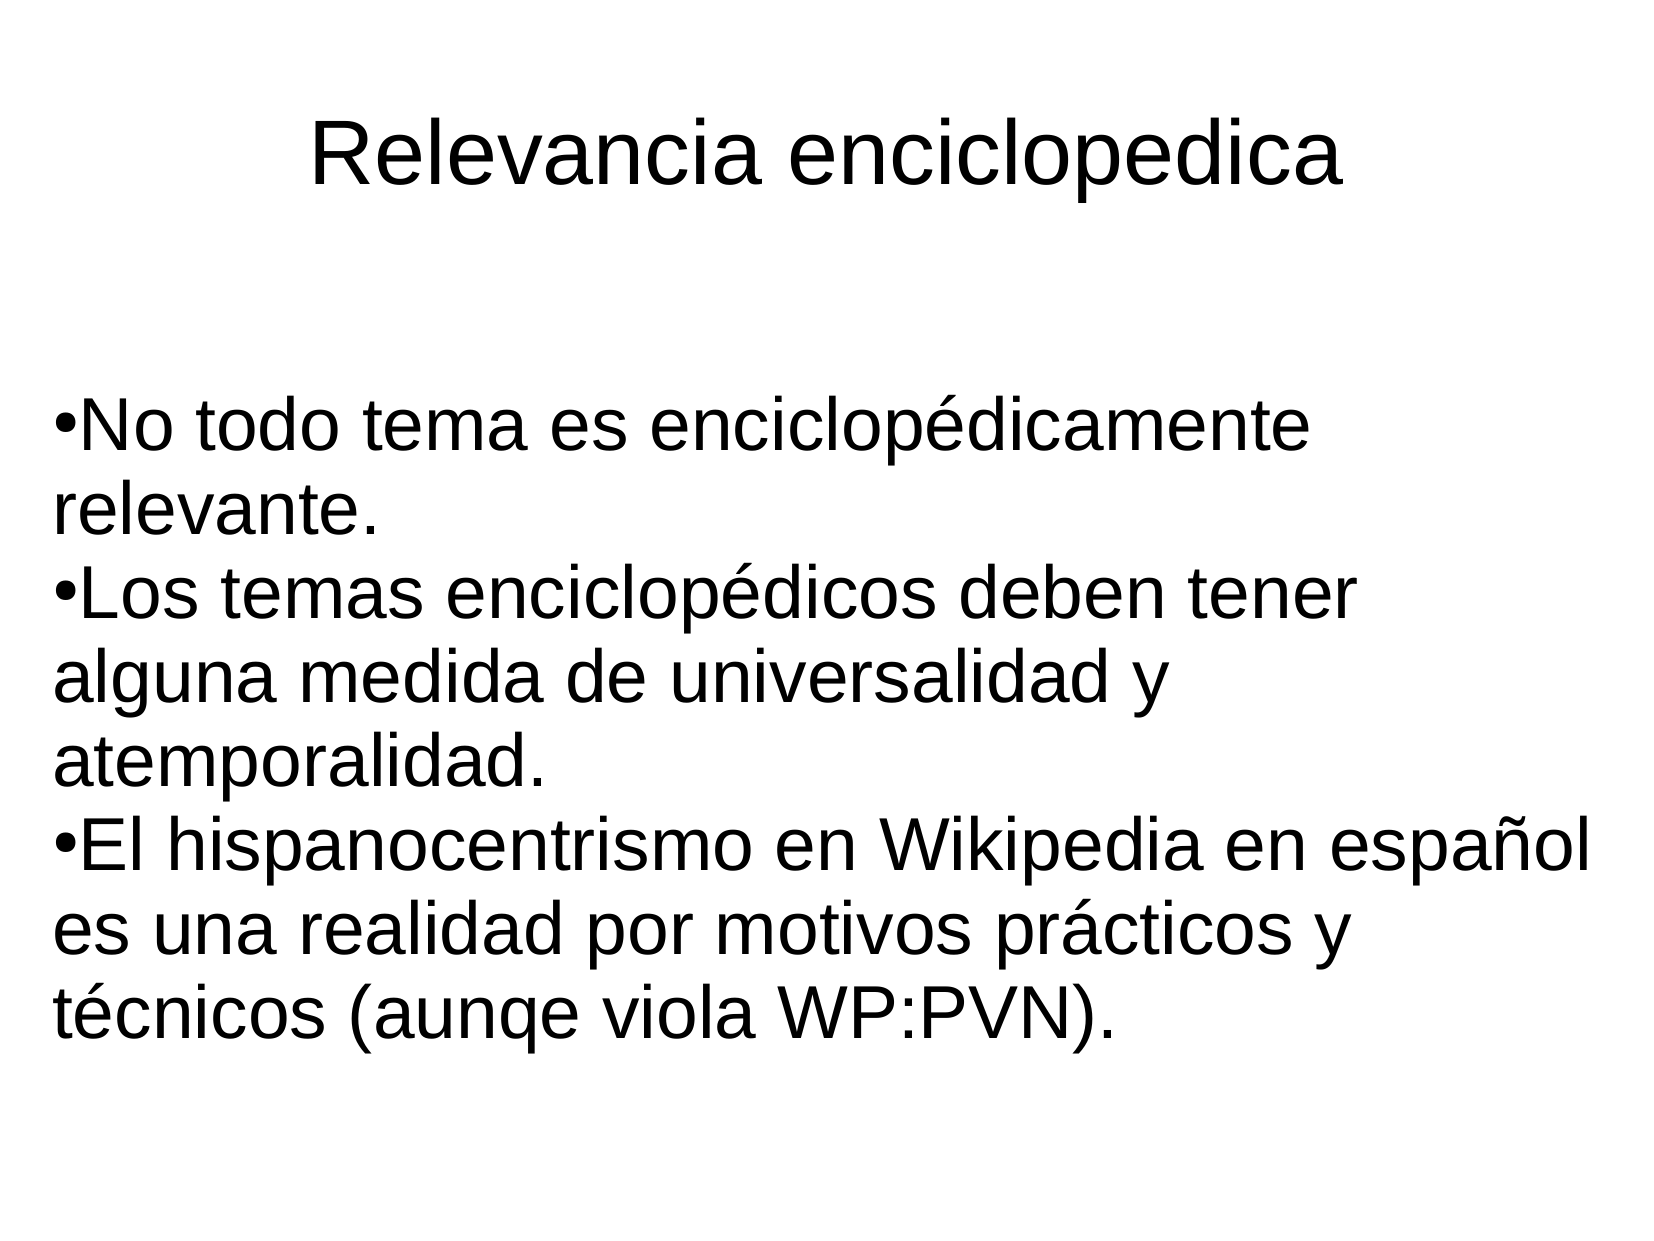

# Relevancia enciclopedica
No todo tema es enciclopédicamente relevante.
Los temas enciclopédicos deben tener alguna medida de universalidad y atemporalidad.
El hispanocentrismo en Wikipedia en español es una realidad por motivos prácticos y técnicos (aunqe viola WP:PVN).